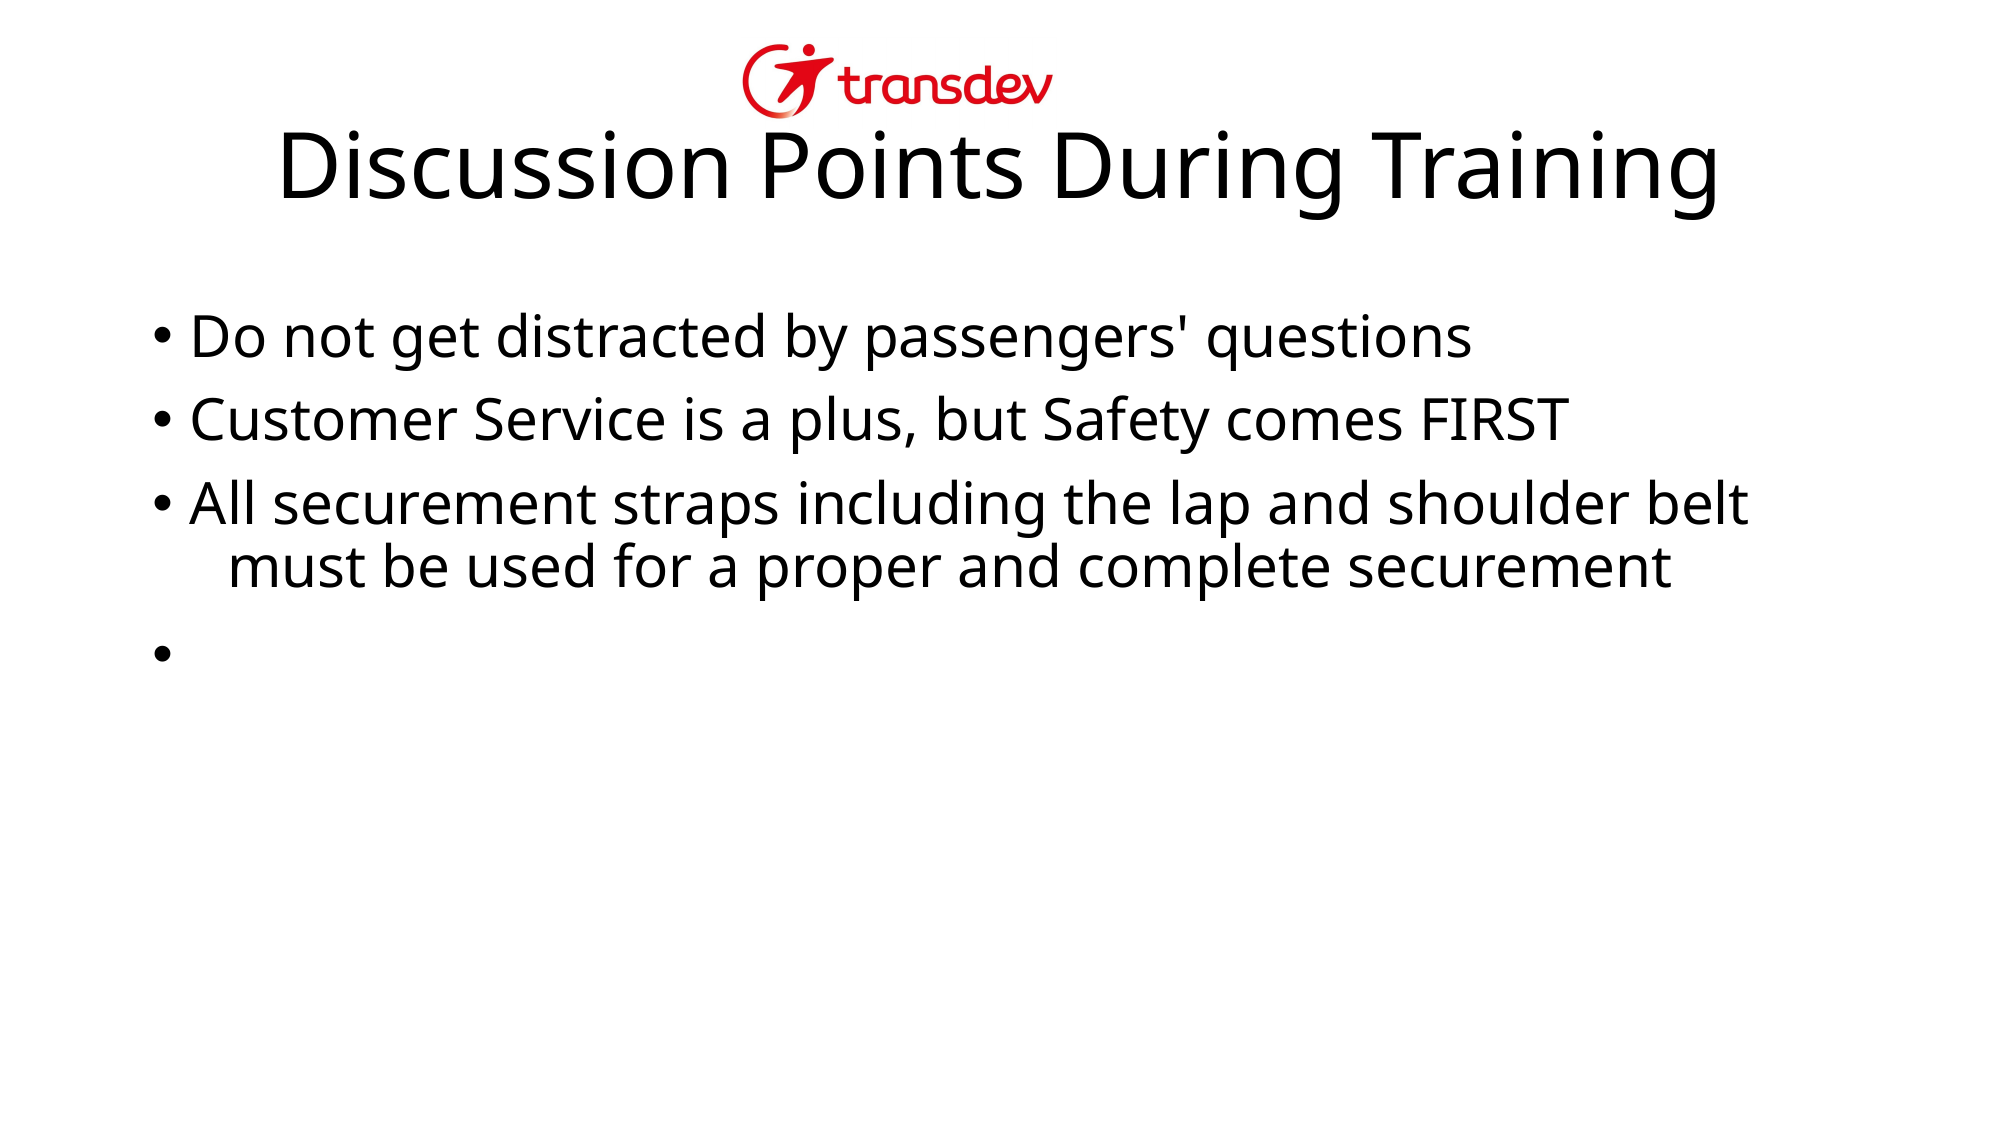

# Discussion Points During Training
Do not get distracted by passengers' questions
Customer Service is a plus, but Safety comes FIRST
All securement straps including the lap and shoulder belt must be used for a proper and complete securement